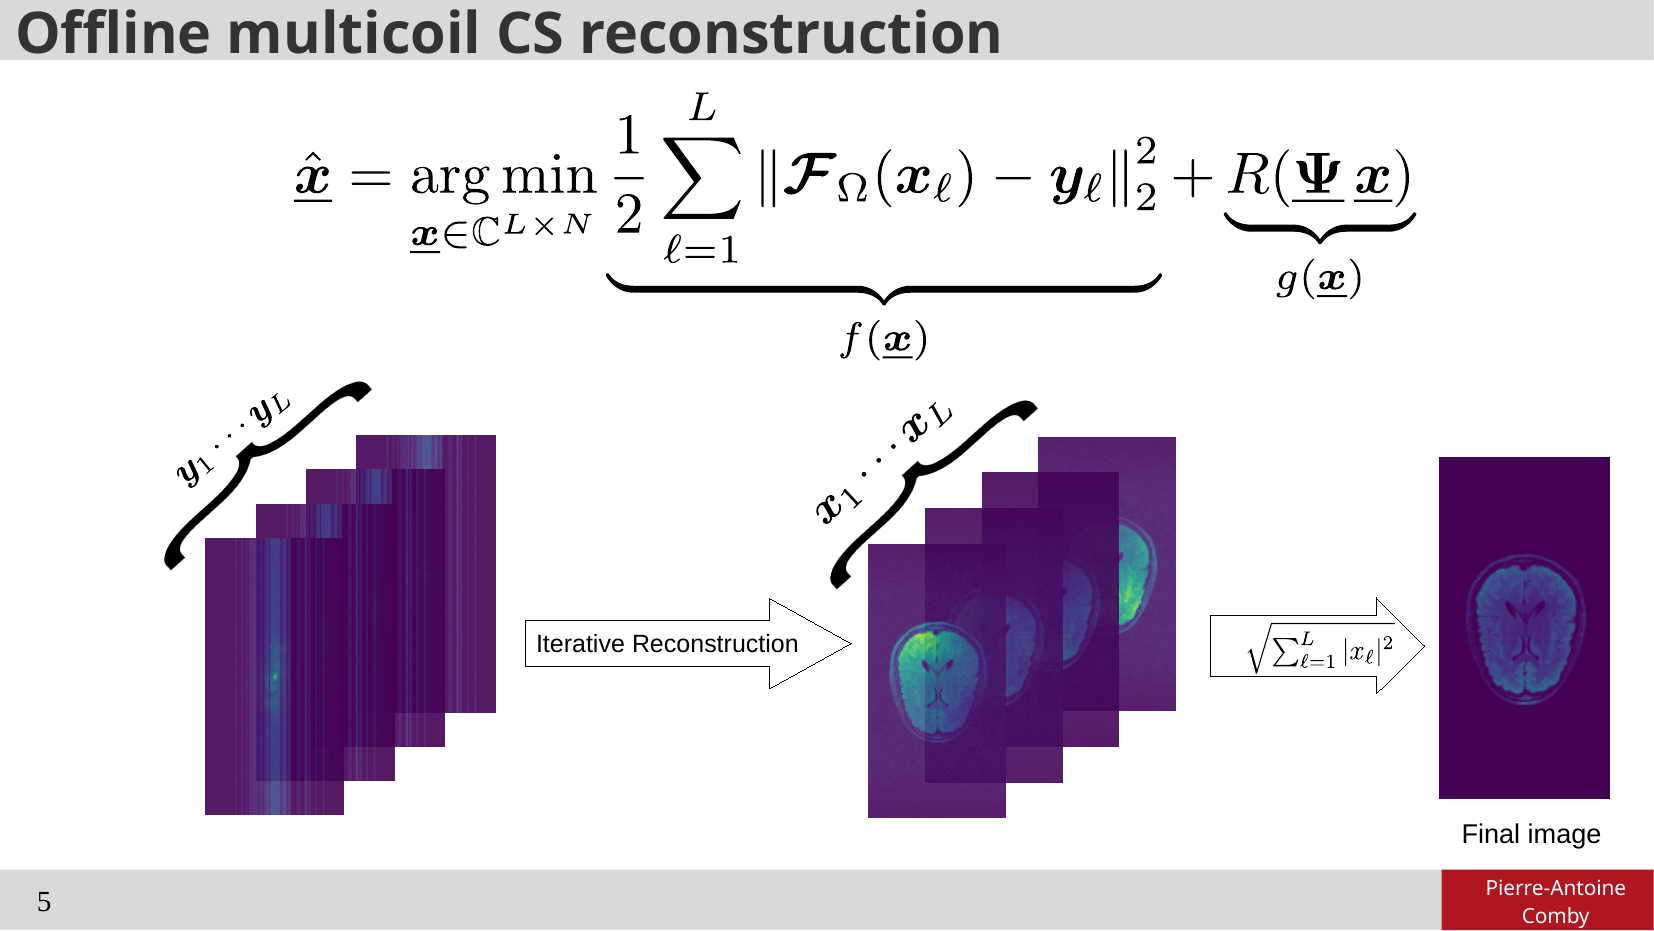

# Offline multicoil CS reconstruction
Iterative Reconstruction
Final image
5